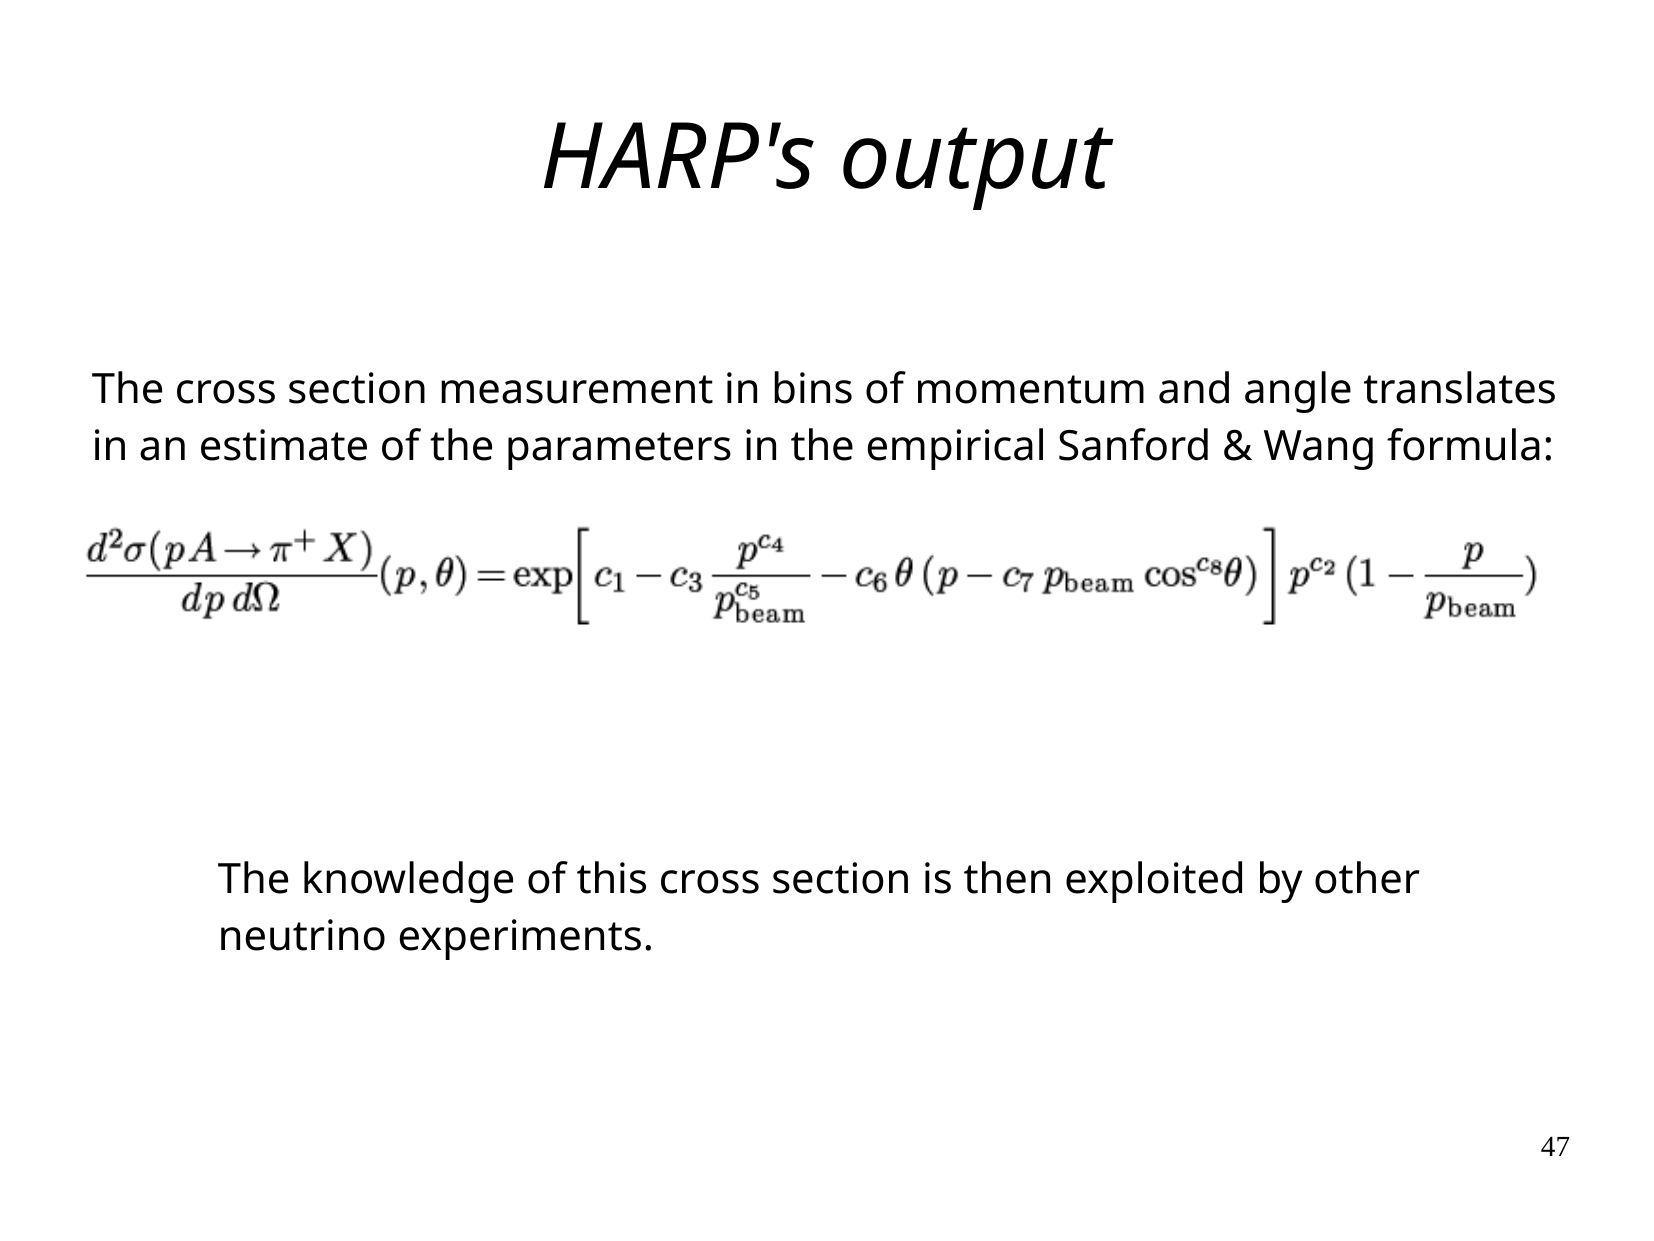

# HARP's output
The cross section measurement in bins of momentum and angle translates
in an estimate of the parameters in the empirical Sanford & Wang formula:
The knowledge of this cross section is then exploited by other neutrino experiments.
47